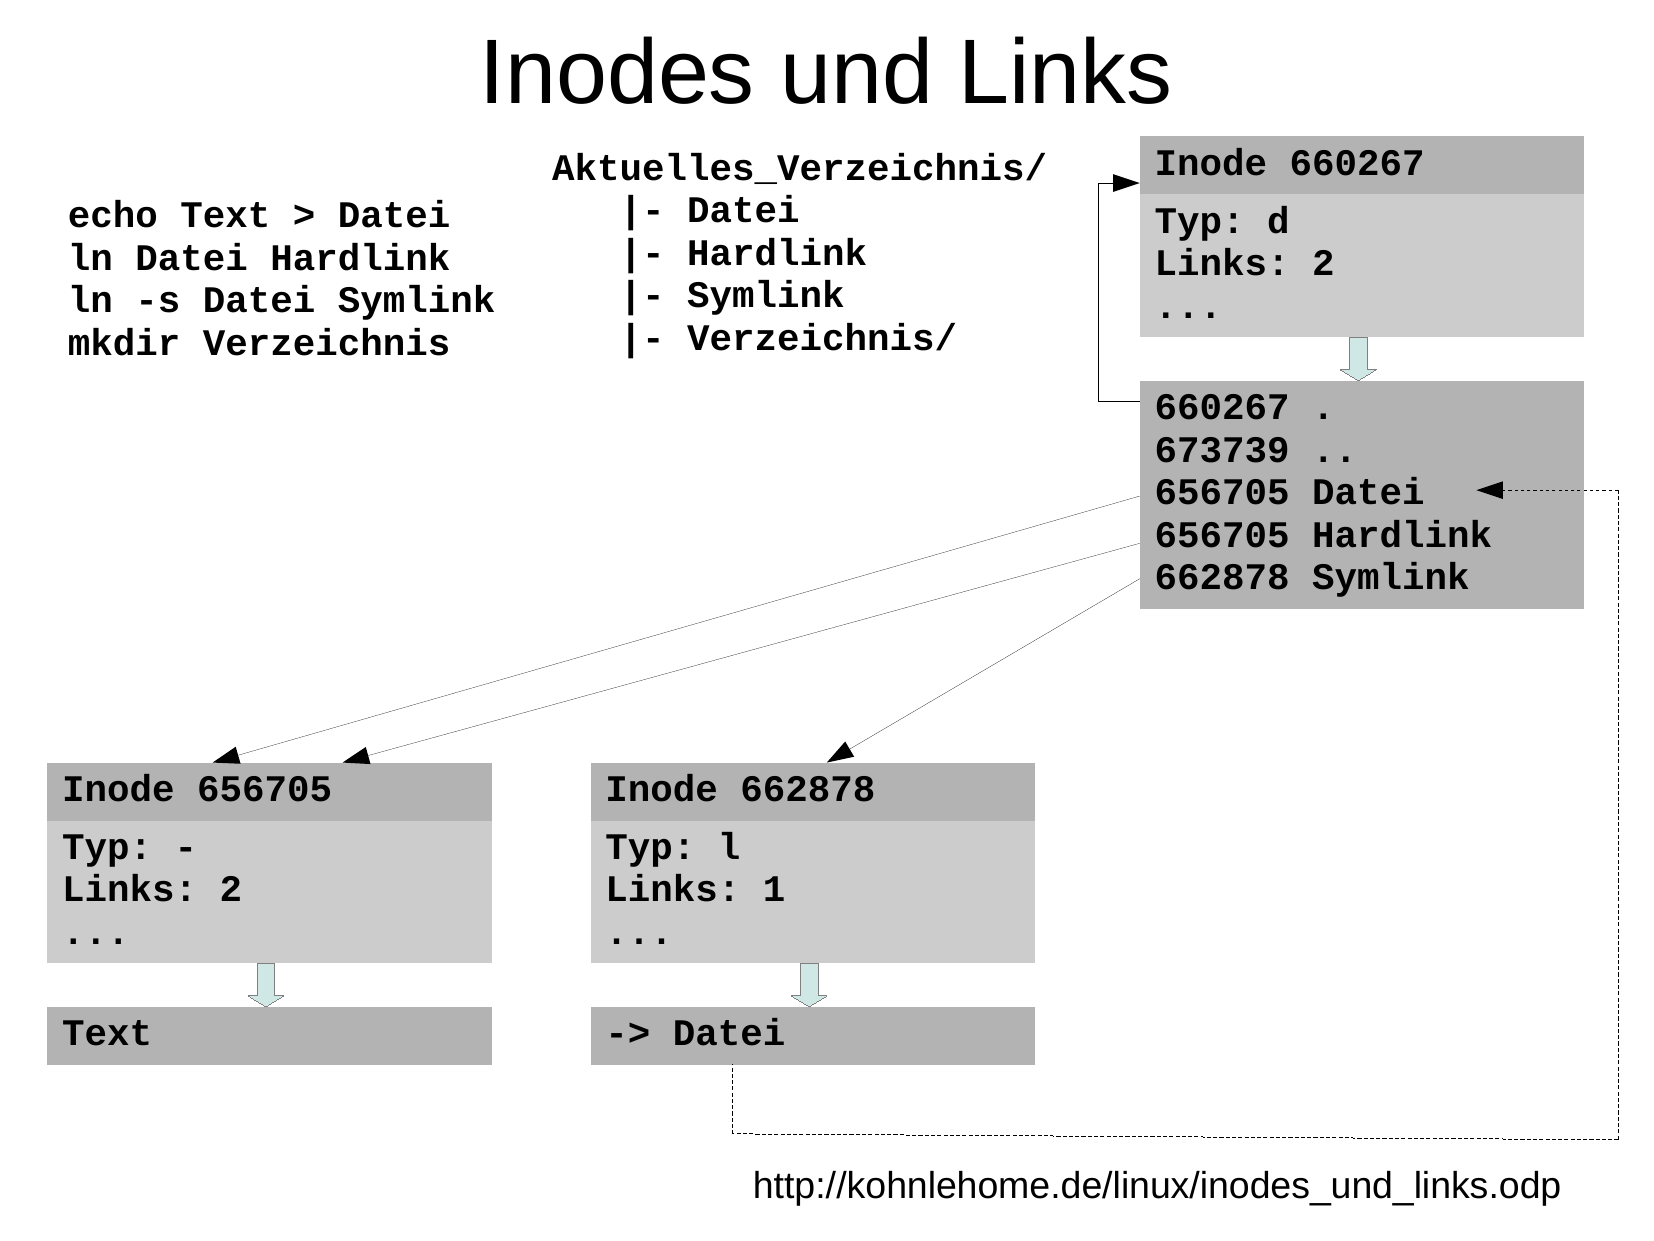

# Inodes und Links
| Inode 660267 |
| --- |
| Typ: d Links: 2 ... |
Aktuelles_Verzeichnis/
 |- Datei
 |- Hardlink
 |- Symlink
 |- Verzeichnis/
echo Text > Datei
ln Datei Hardlink
ln -s Datei Symlink
mkdir Verzeichnis
| 660267 . 673739 .. 656705 Datei 656705 Hardlink 662878 Symlink |
| --- |
| Inode 656705 |
| --- |
| Typ: - Links: 2 ... |
| Inode 662878 |
| --- |
| Typ: l Links: 1 ... |
| Text |
| --- |
| -> Datei |
| --- |
http://kohnlehome.de/linux/inodes_und_links.odp